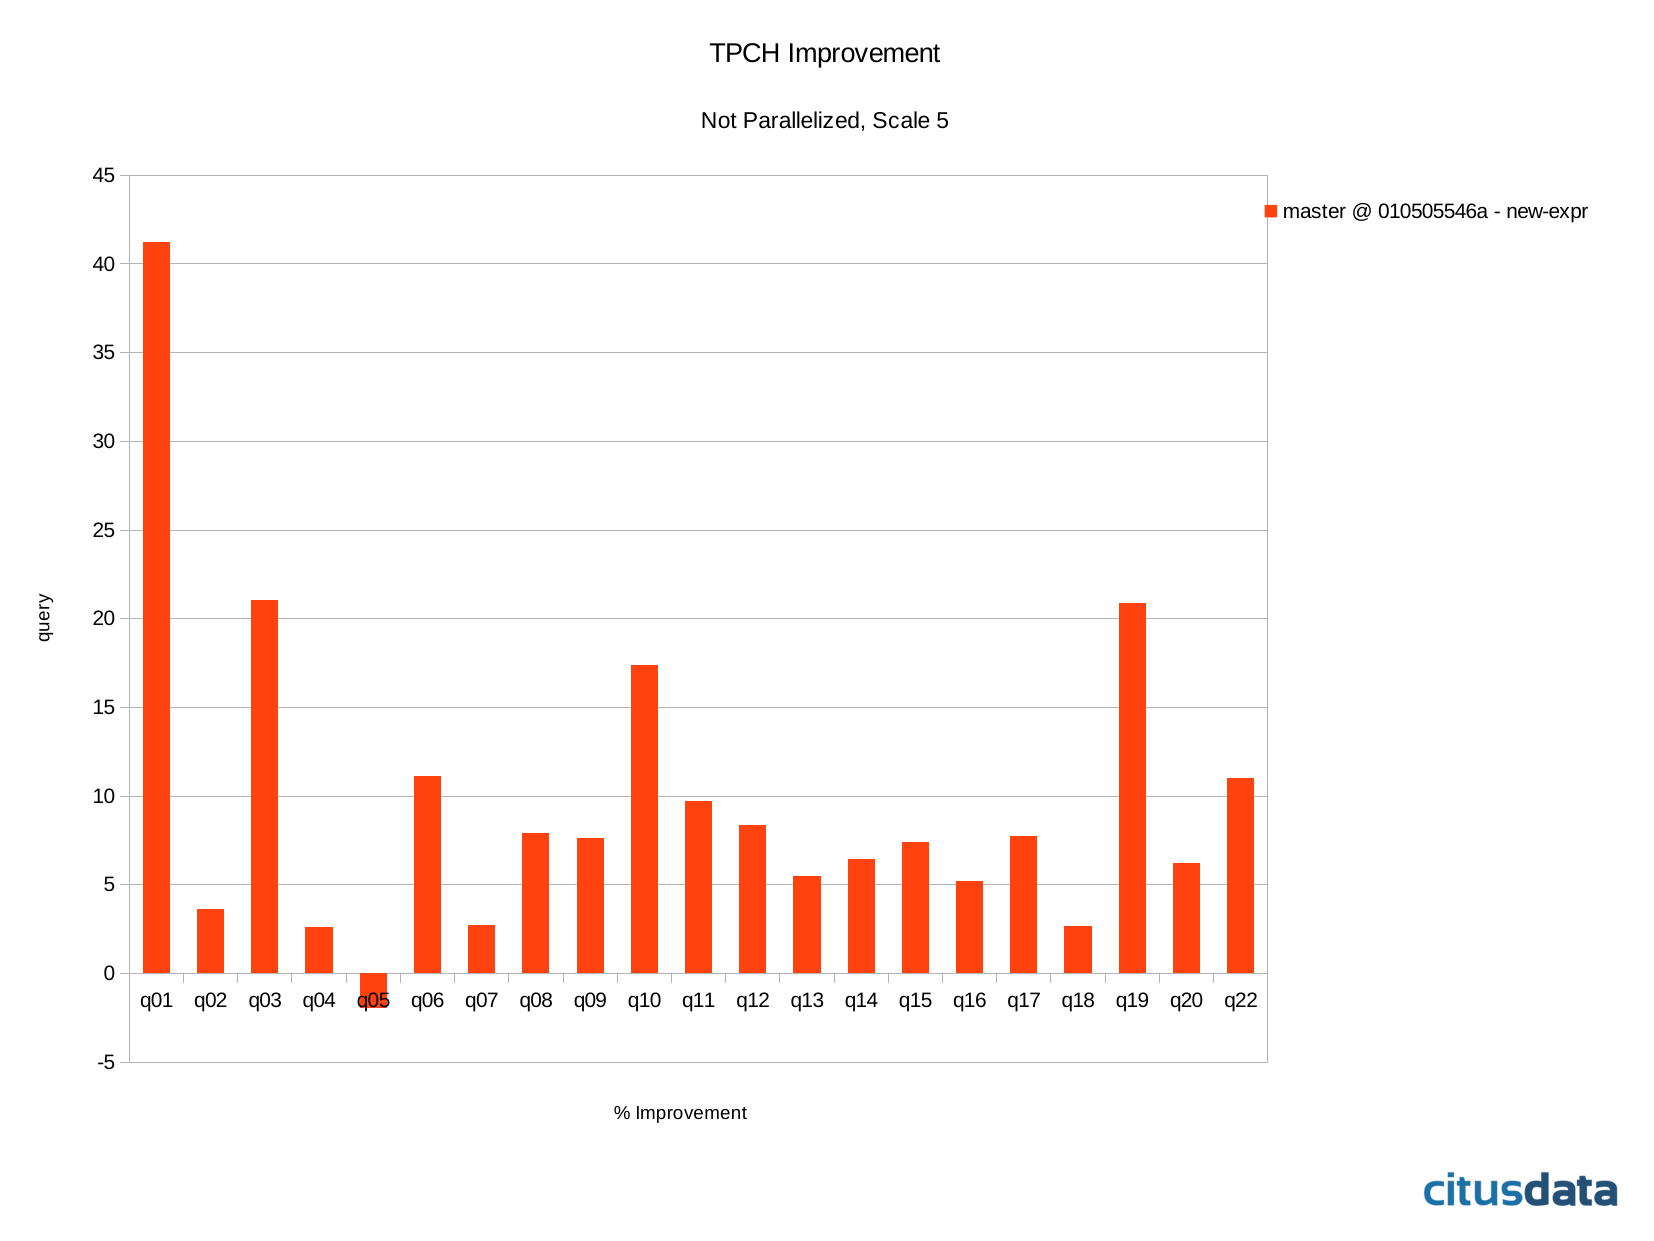

### Chart: TPCH Improvement
Not Parallelized, Scale 5
| Category | master @ 010505546a - new-expr |
|---|---|
| q01 | 41.2456423261829 |
| q02 | 3.65755790197502 |
| q03 | 21.0348422220258 |
| q04 | 2.64185539681792 |
| q05 | -1.9234131222288 |
| q06 | 11.1080489842313 |
| q07 | 2.70644644324065 |
| q08 | 7.92436830079026 |
| q09 | 7.65550239234452 |
| q10 | 17.3620191069298 |
| q11 | 9.71511833141809 |
| q12 | 8.38448851314839 |
| q13 | 5.49218010996519 |
| q14 | 6.43254912167646 |
| q15 | 7.38182010812536 |
| q16 | 5.21188593820814 |
| q17 | 7.77459687894666 |
| q18 | 2.67027223657443 |
| q19 | 20.870060206462 |
| q20 | 6.20998475991357 |
| q22 | 11.0467384894812 |